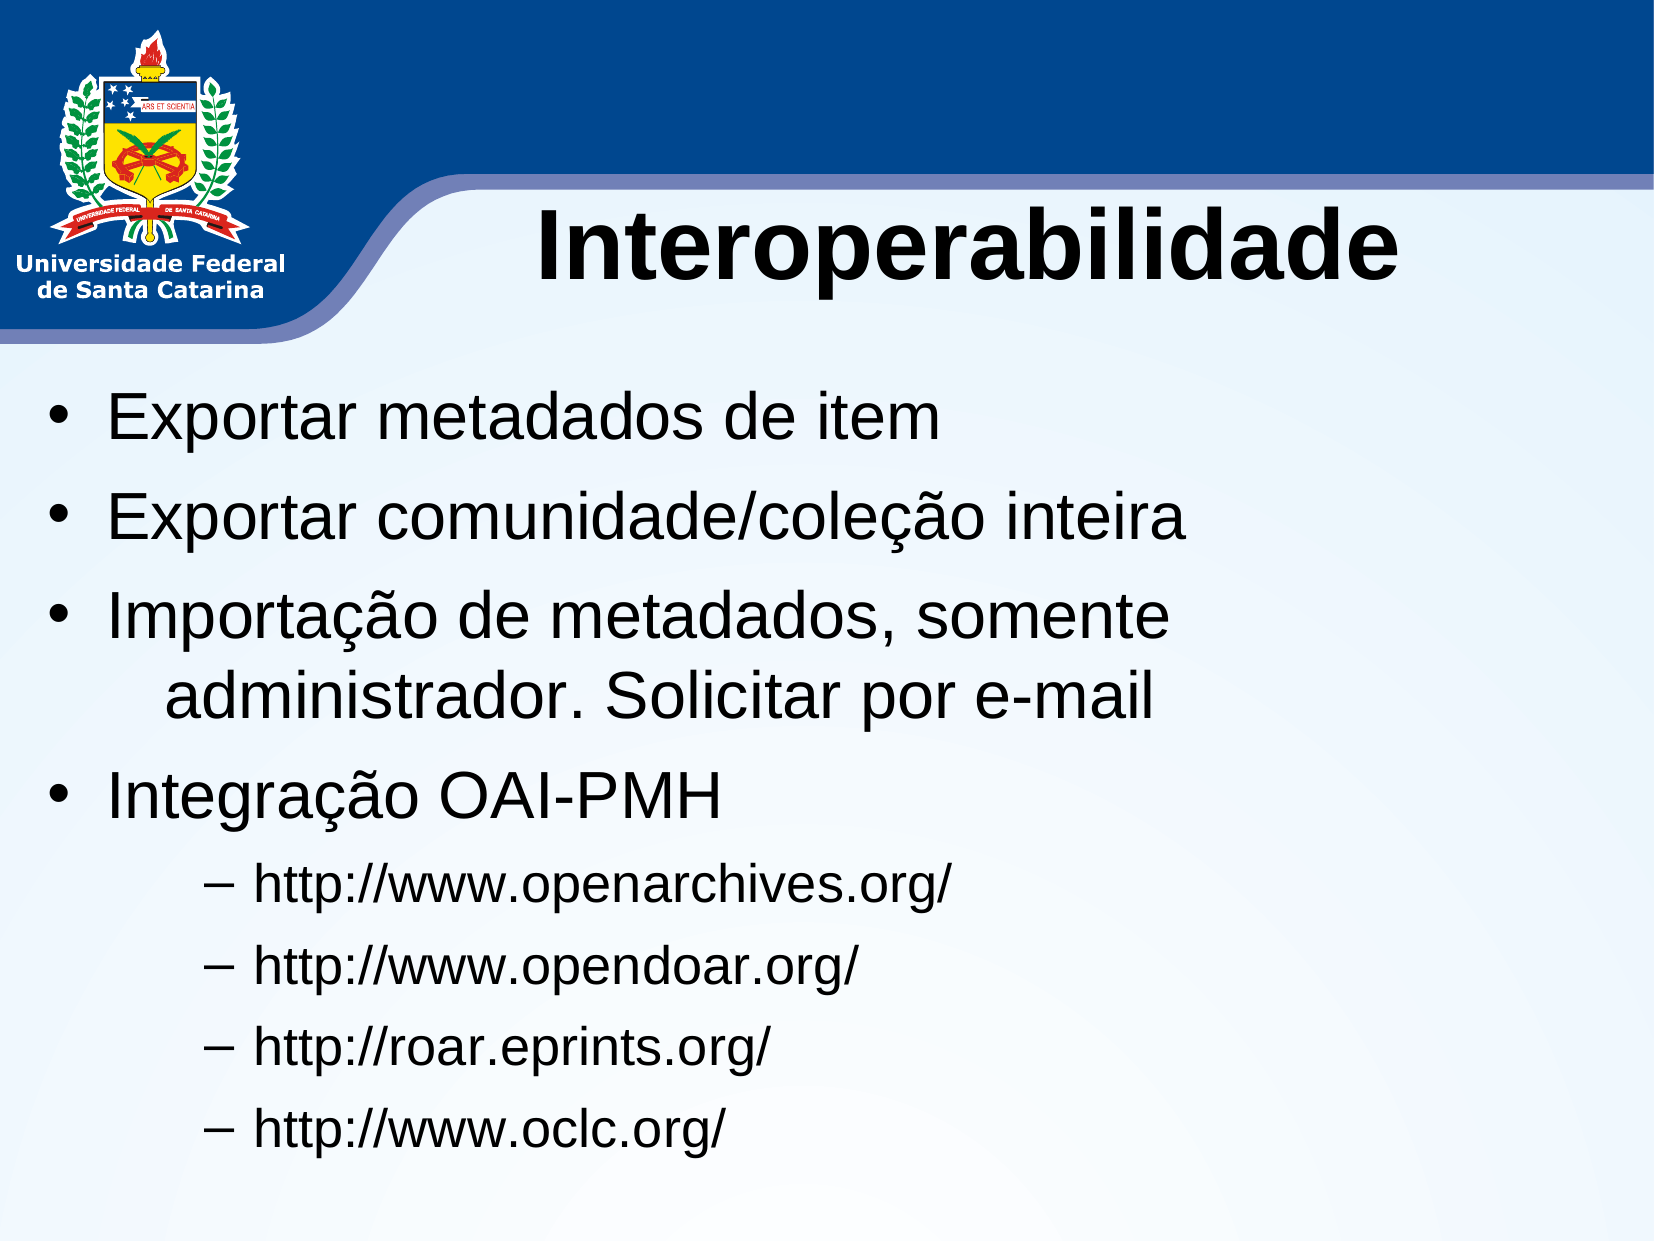

# Interoperabilidade
Exportar metadados de item
Exportar comunidade/coleção inteira
Importação de metadados, somente administrador. Solicitar por e-mail
Integração OAI-PMH
http://www.openarchives.org/
http://www.opendoar.org/
http://roar.eprints.org/
http://www.oclc.org/